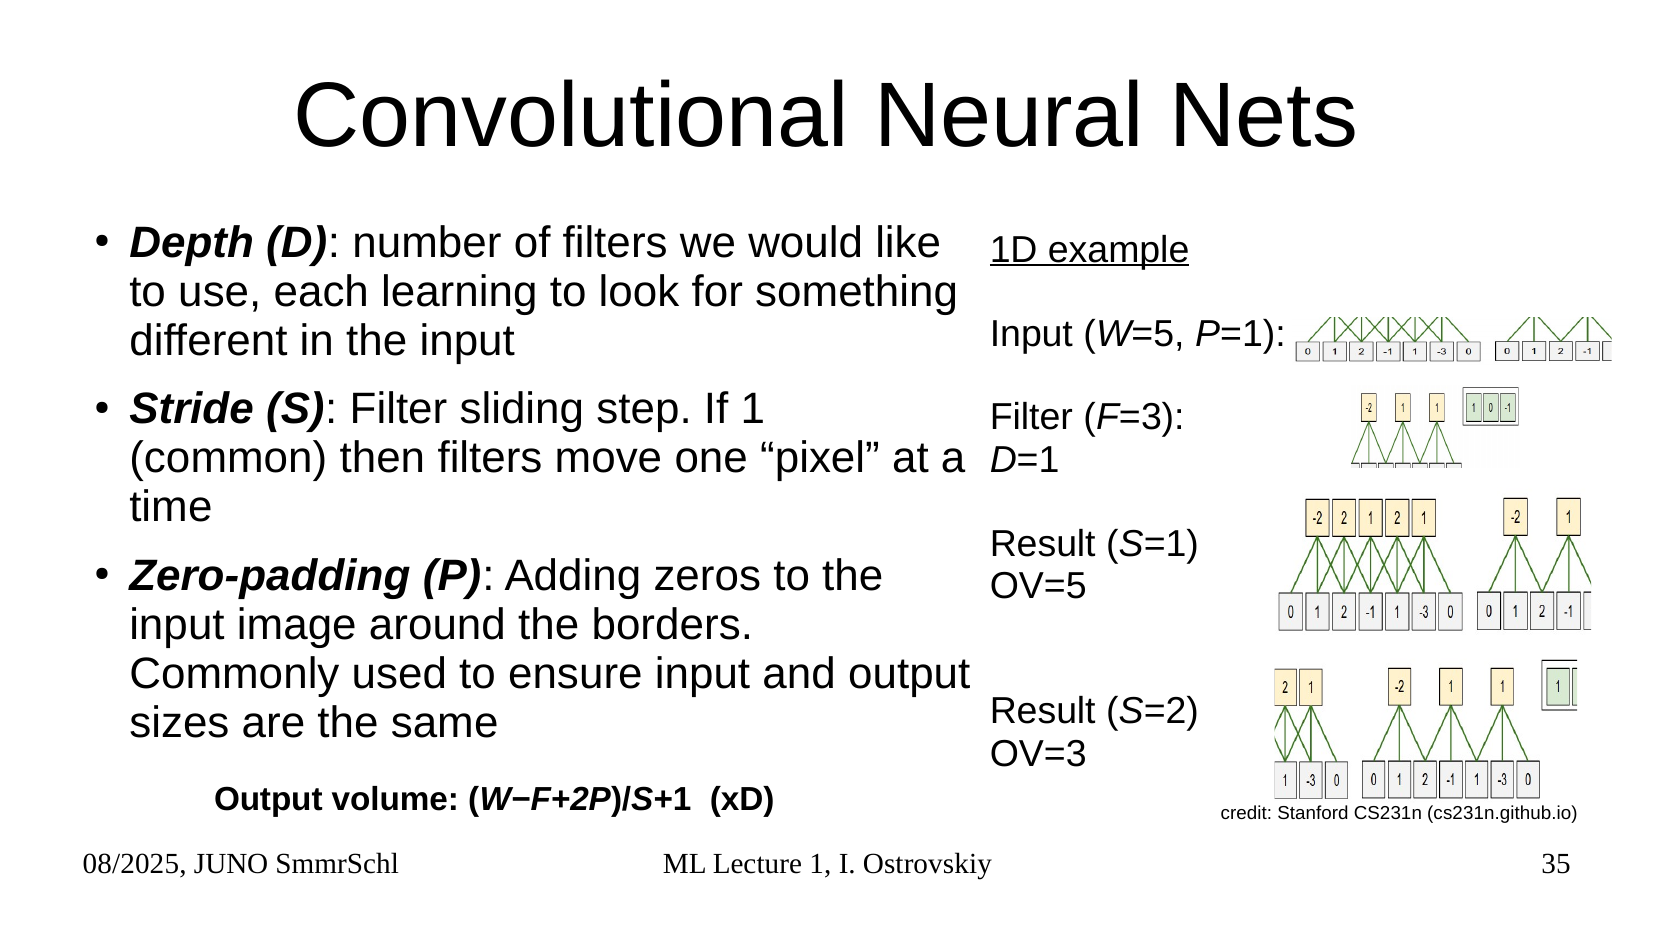

# Convolutional Neural Nets
Depth (D): number of filters we would like to use, each learning to look for something different in the input
Stride (S): Filter sliding step. If 1 (common) then filters move one “pixel” at a time
Zero-padding (P): Adding zeros to the input image around the borders. Commonly used to ensure input and output sizes are the same
1D example
Input (W=5, P=1):
Filter (F=3):
D=1
Result (S=1)
OV=5
Result (S=2)
OV=3
Output volume: (W−F+2P)/S+1 (xD)
credit: Stanford CS231n (cs231n.github.io)
08/2025, JUNO SmmrSchl
ML Lecture 1, I. Ostrovskiy
35